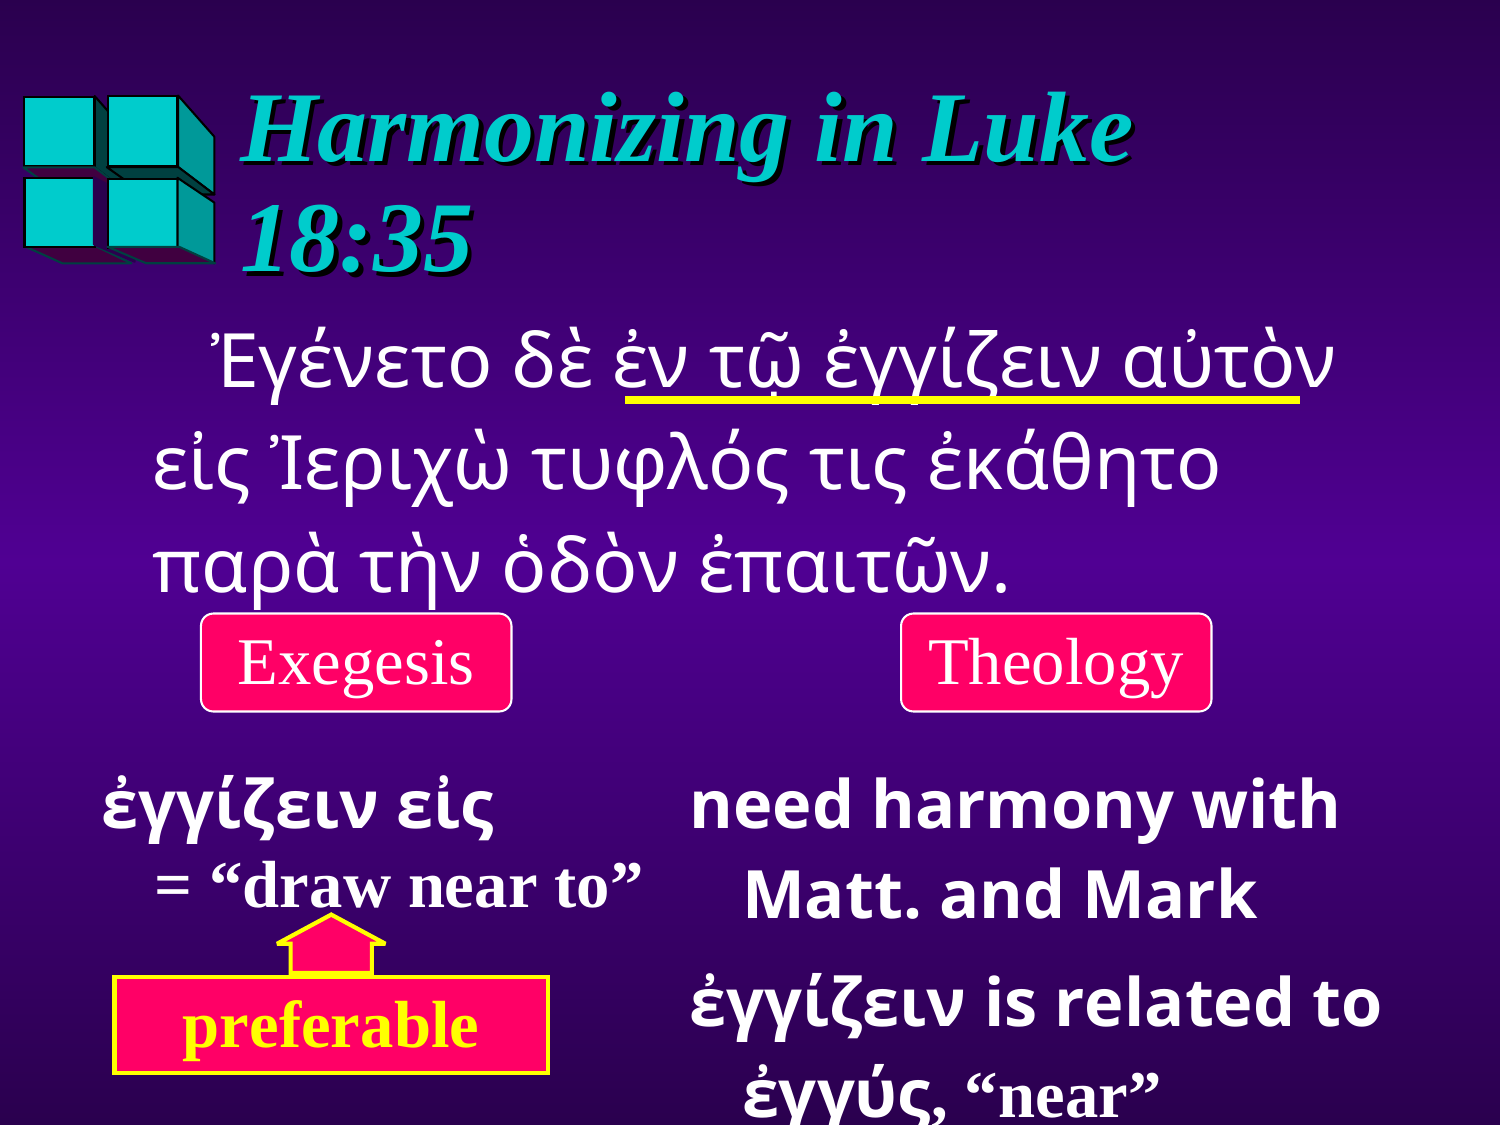

# Harmonizing in Luke 18:35
 Ἐγένετο δὲ ἐν τῷ ἐγγίζειν αὐτὸν εἰς Ἰεριχὼ τυφλός τις ἐκάθητο παρὰ τὴν ὁδὸν ἐπαιτῶν.
Exegesis
Theology
ἐγγίζειν εἰς
= “draw near to”
need harmony with Matt. and Mark
ἐγγίζειν is related to ἐγγύς, “near”
preferable